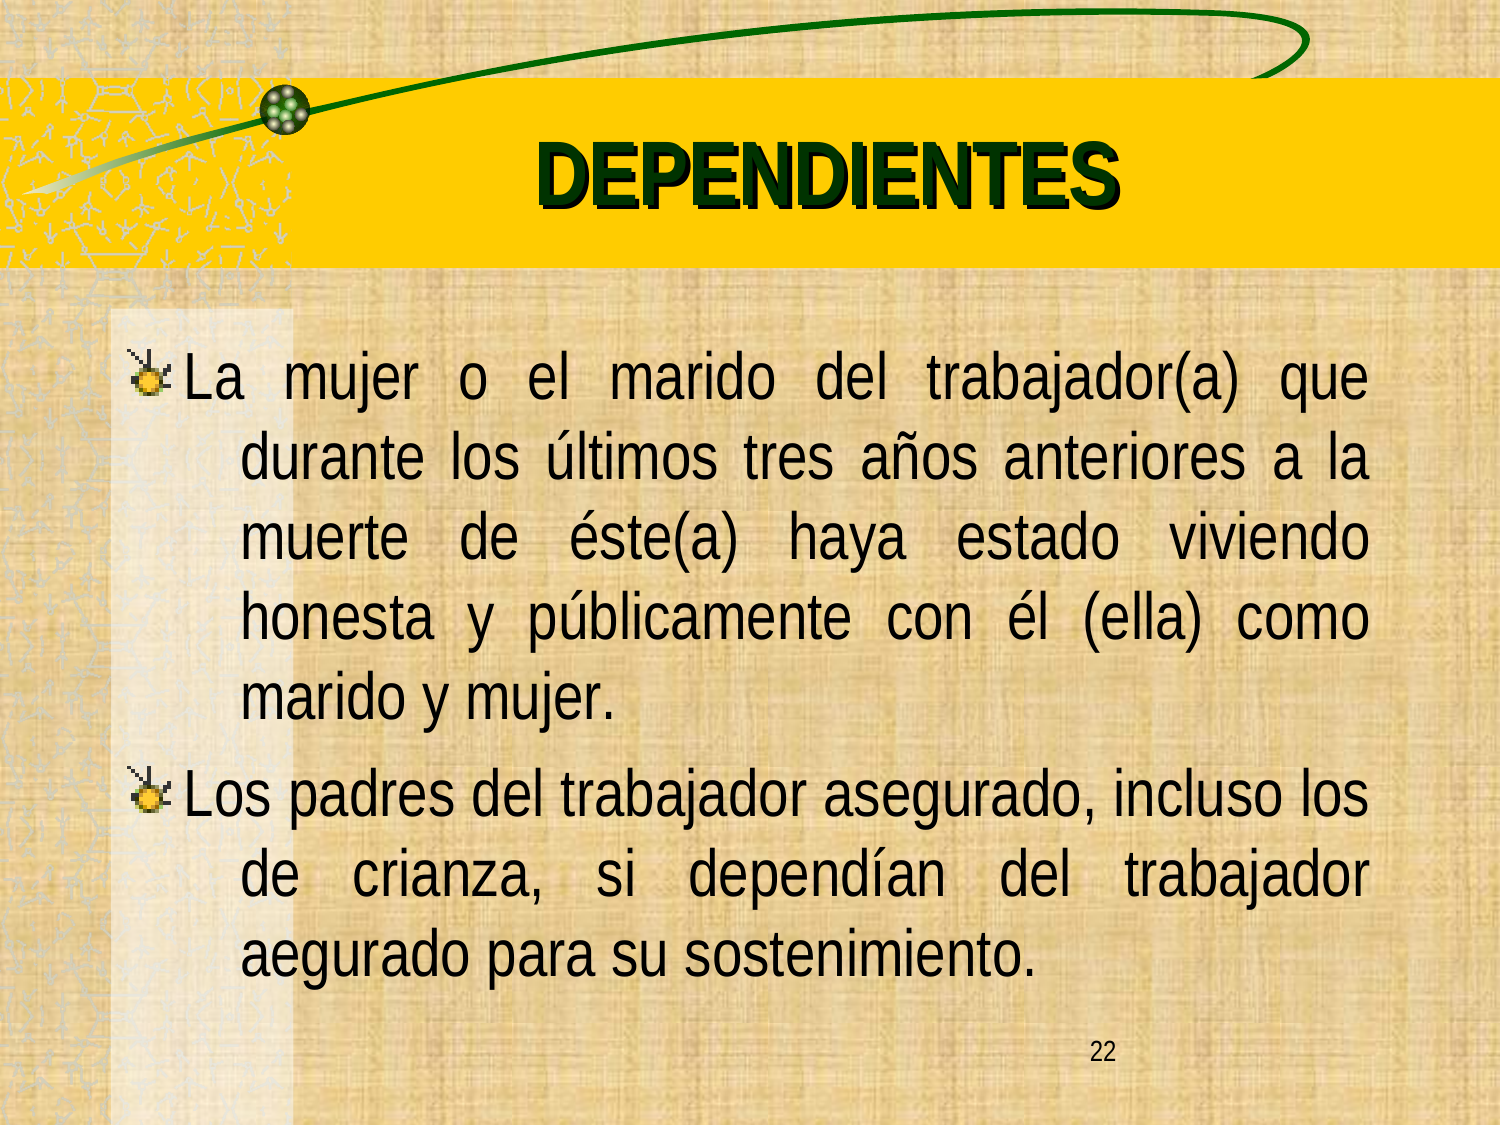

# DEPENDIENTES
La mujer o el marido del trabajador(a) que durante los últimos tres años anteriores a la muerte de éste(a) haya estado viviendo honesta y públicamente con él (ella) como marido y mujer.
Los padres del trabajador asegurado, incluso los de crianza, si dependían del trabajador aegurado para su sostenimiento.